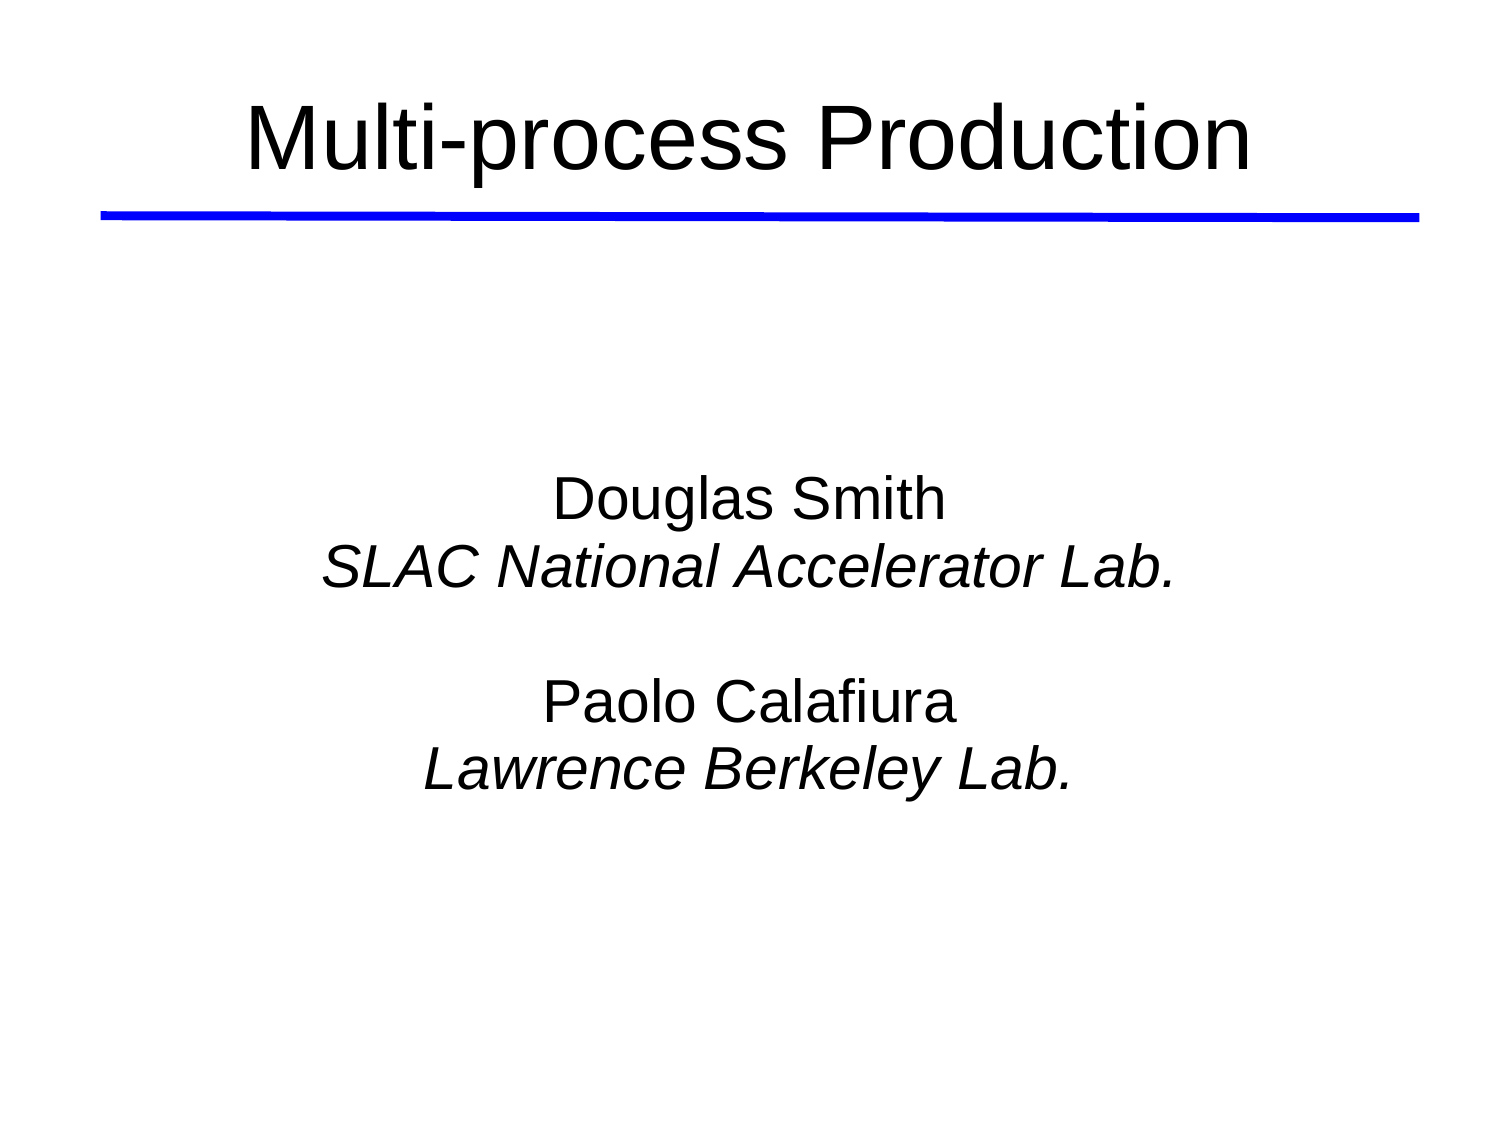

# Multi-process Production
Douglas Smith
SLAC National Accelerator Lab.
Paolo Calafiura
Lawrence Berkeley Lab.